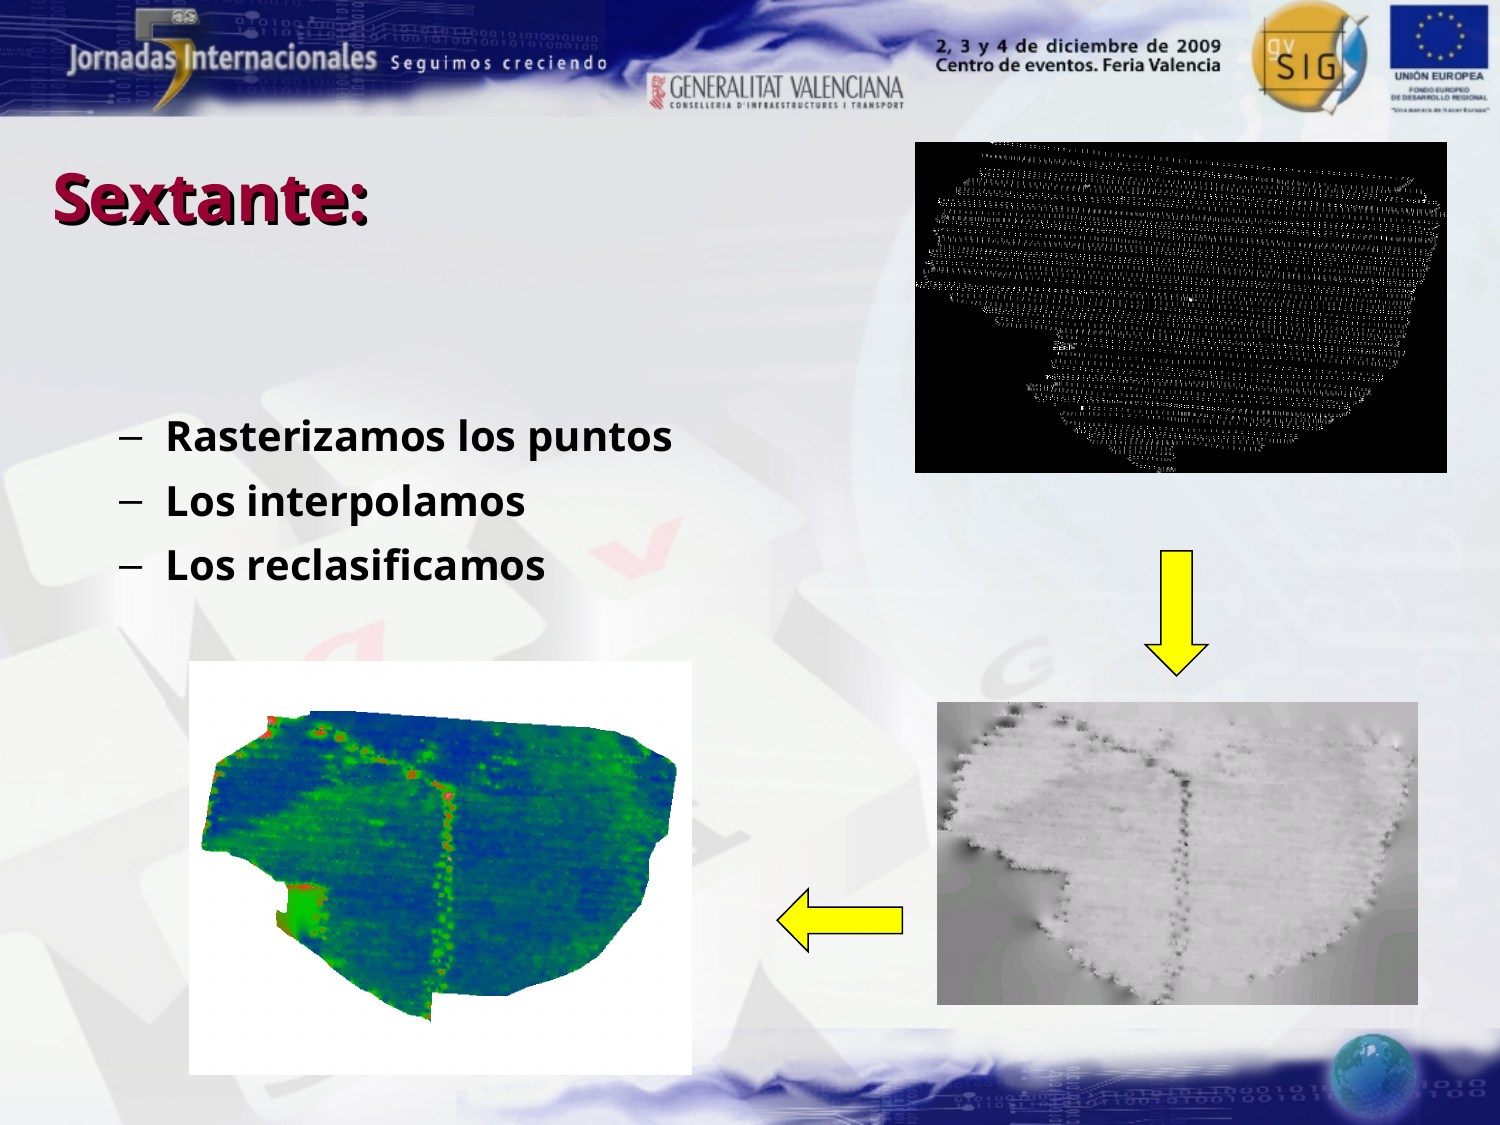

Sextante:
# Rasterizamos los puntos
Los interpolamos
Los reclasificamos